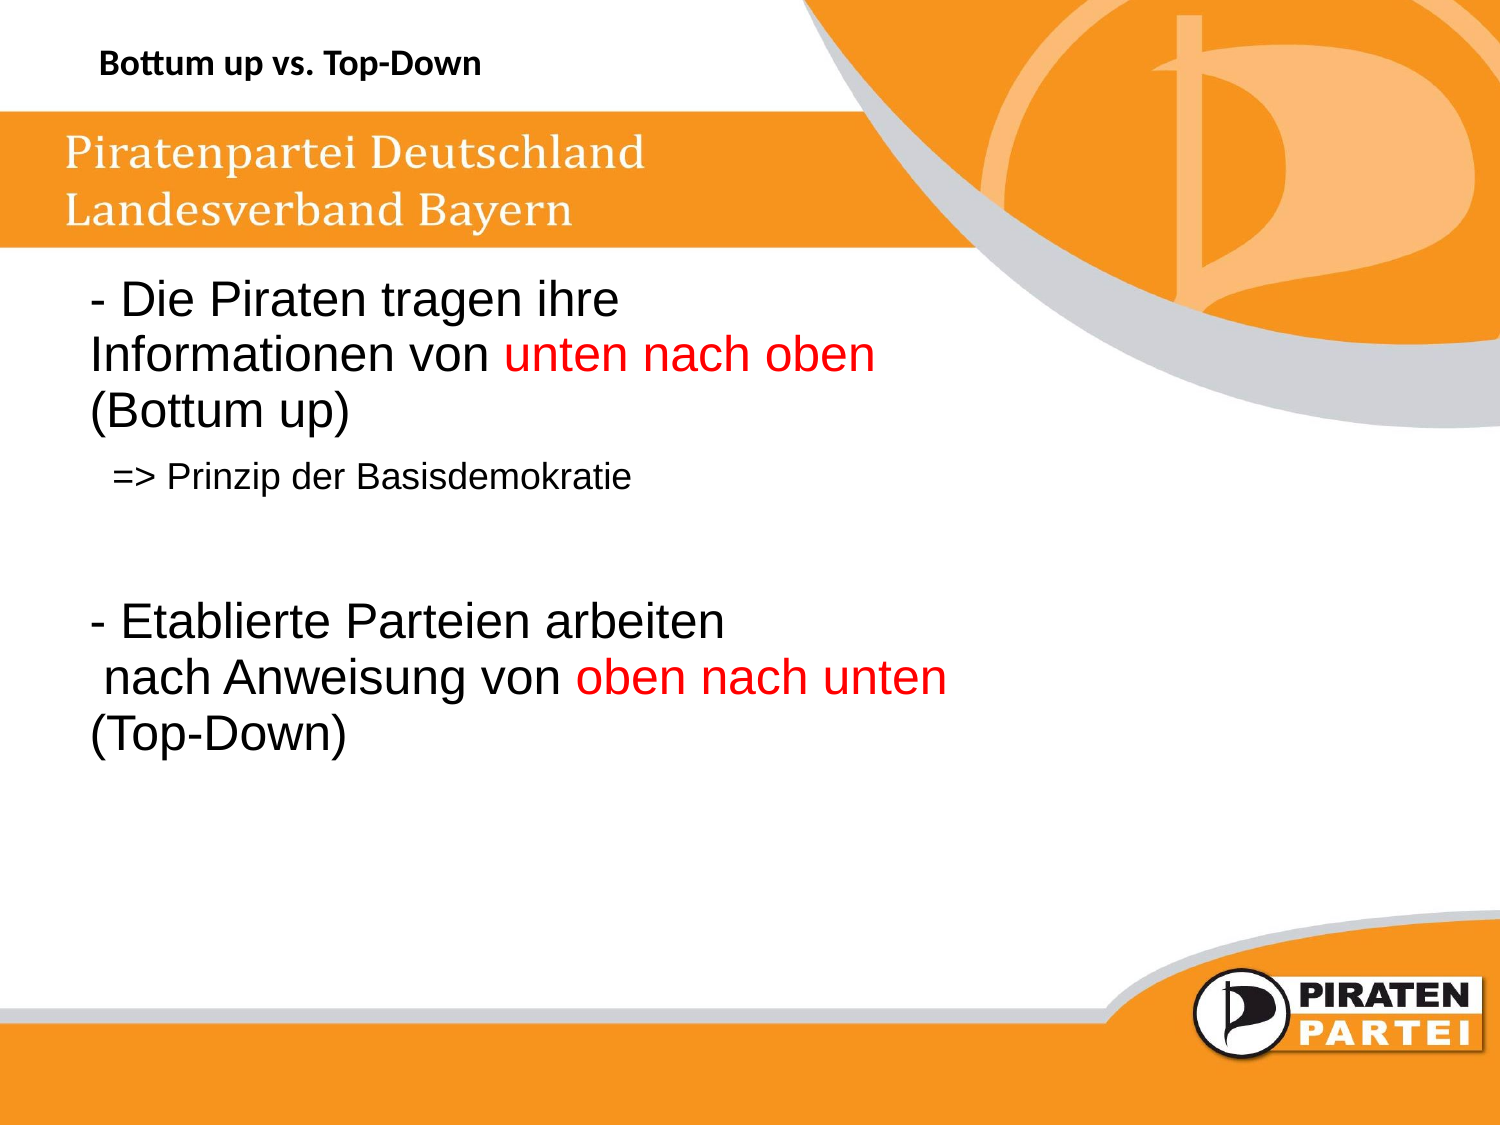

Bottum up vs. Top-Down
- Die Piraten tragen ihre
Informationen von unten nach oben
(Bottum up)
=> Prinzip der Basisdemokratie
- Etablierte Parteien arbeiten
 nach Anweisung von oben nach unten
(Top-Down)